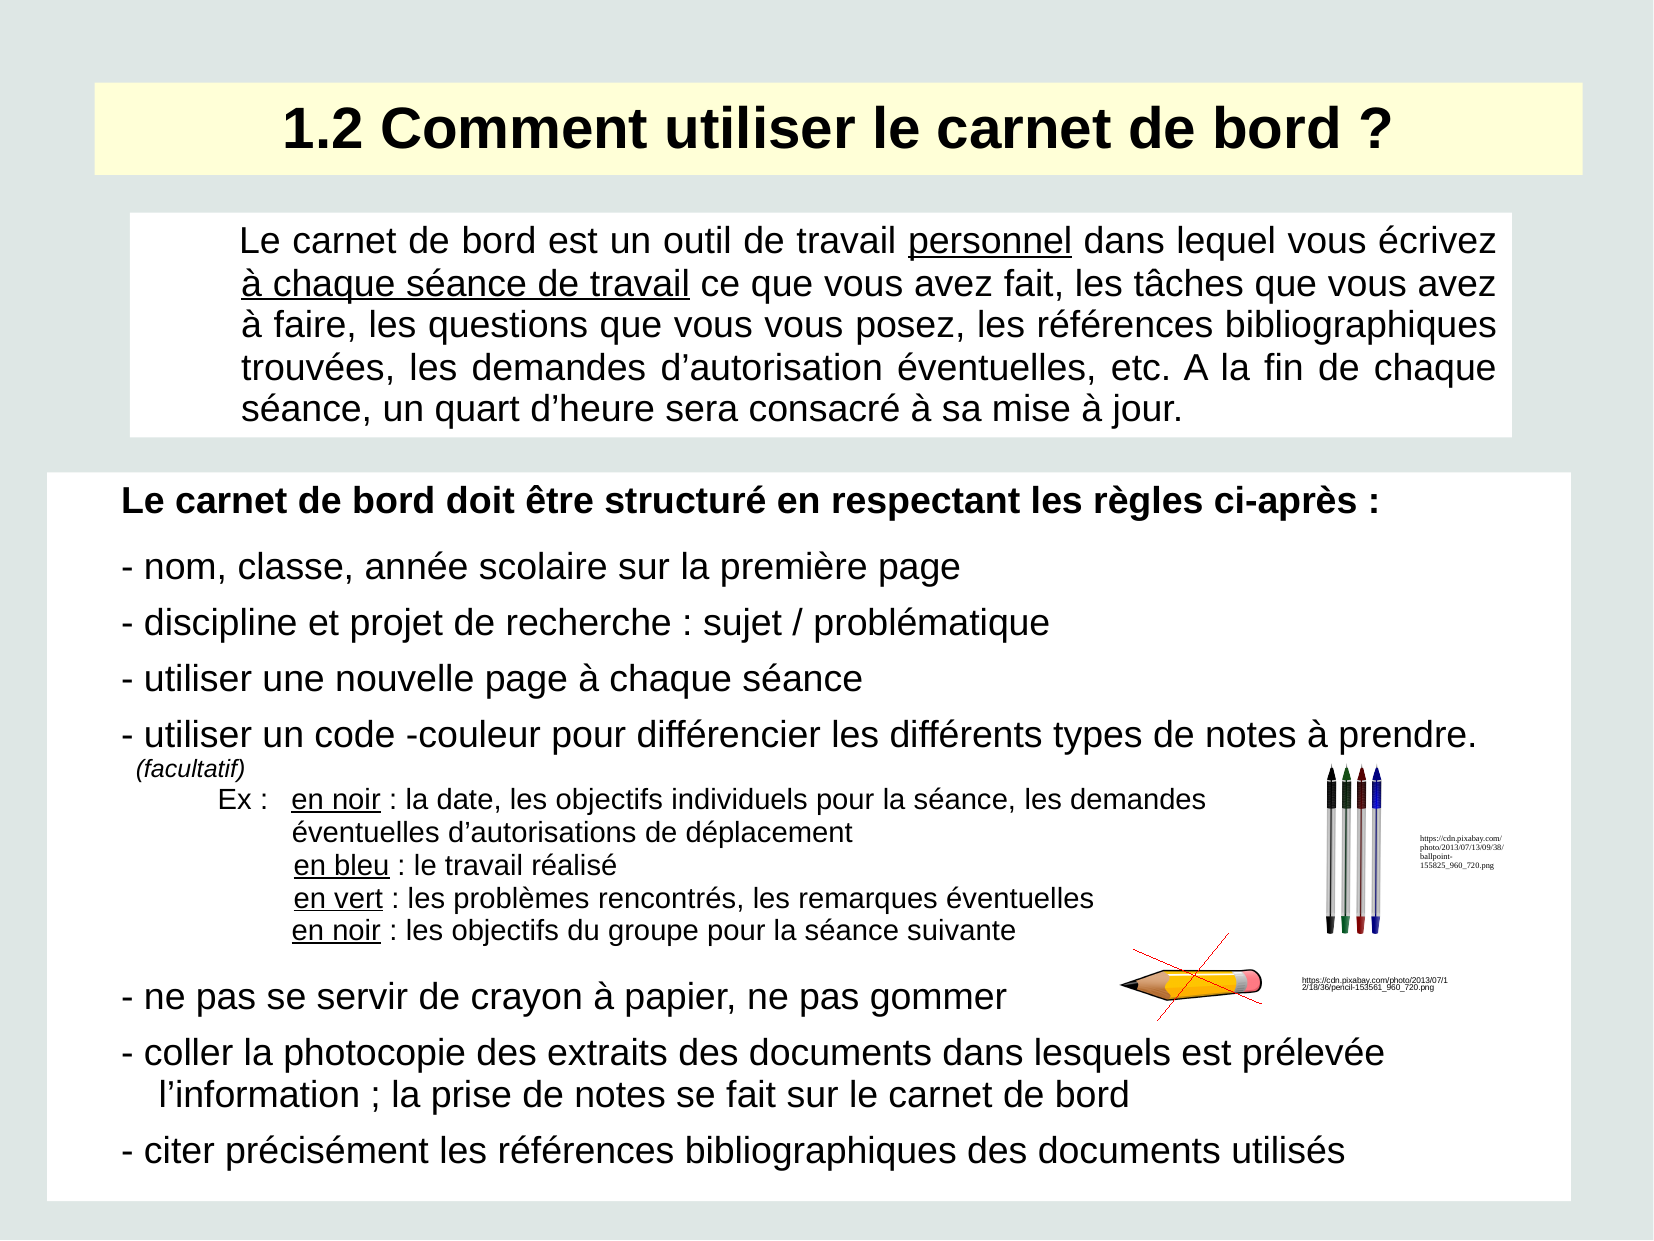

# 1.2 Comment utiliser le carnet de bord ?
 Le carnet de bord est un outil de travail personnel dans lequel vous écrivez à chaque séance de travail ce que vous avez fait, les tâches que vous avez à faire, les questions que vous vous posez, les références bibliographiques trouvées, les demandes d’autorisation éventuelles, etc. A la fin de chaque séance, un quart d’heure sera consacré à sa mise à jour.
Le carnet de bord doit être structuré en respectant les règles ci-après :
- nom, classe, année scolaire sur la première page
- discipline et projet de recherche : sujet / problématique
- utiliser une nouvelle page à chaque séance
- utiliser un code -couleur pour différencier les différents types de notes à prendre.
	(facultatif)
Ex :	en noir : la date, les objectifs individuels pour la séance, les demandes
 éventuelles d’autorisations de déplacement
		 en bleu : le travail réalisé
		 en vert : les problèmes rencontrés, les remarques éventuelles
			 en noir : les objectifs du groupe pour la séance suivante
- ne pas se servir de crayon à papier, ne pas gommer
- coller la photocopie des extraits des documents dans lesquels est prélevée l’information ; la prise de notes se fait sur le carnet de bord
	- citer précisément les références bibliographiques des documents utilisés
https://cdn.pixabay.com/photo/2013/07/13/09/38/ballpoint-155825_960_720.png
https://cdn.pixabay.com/photo/2013/07/12/18/36/pencil-153561_960_720.png